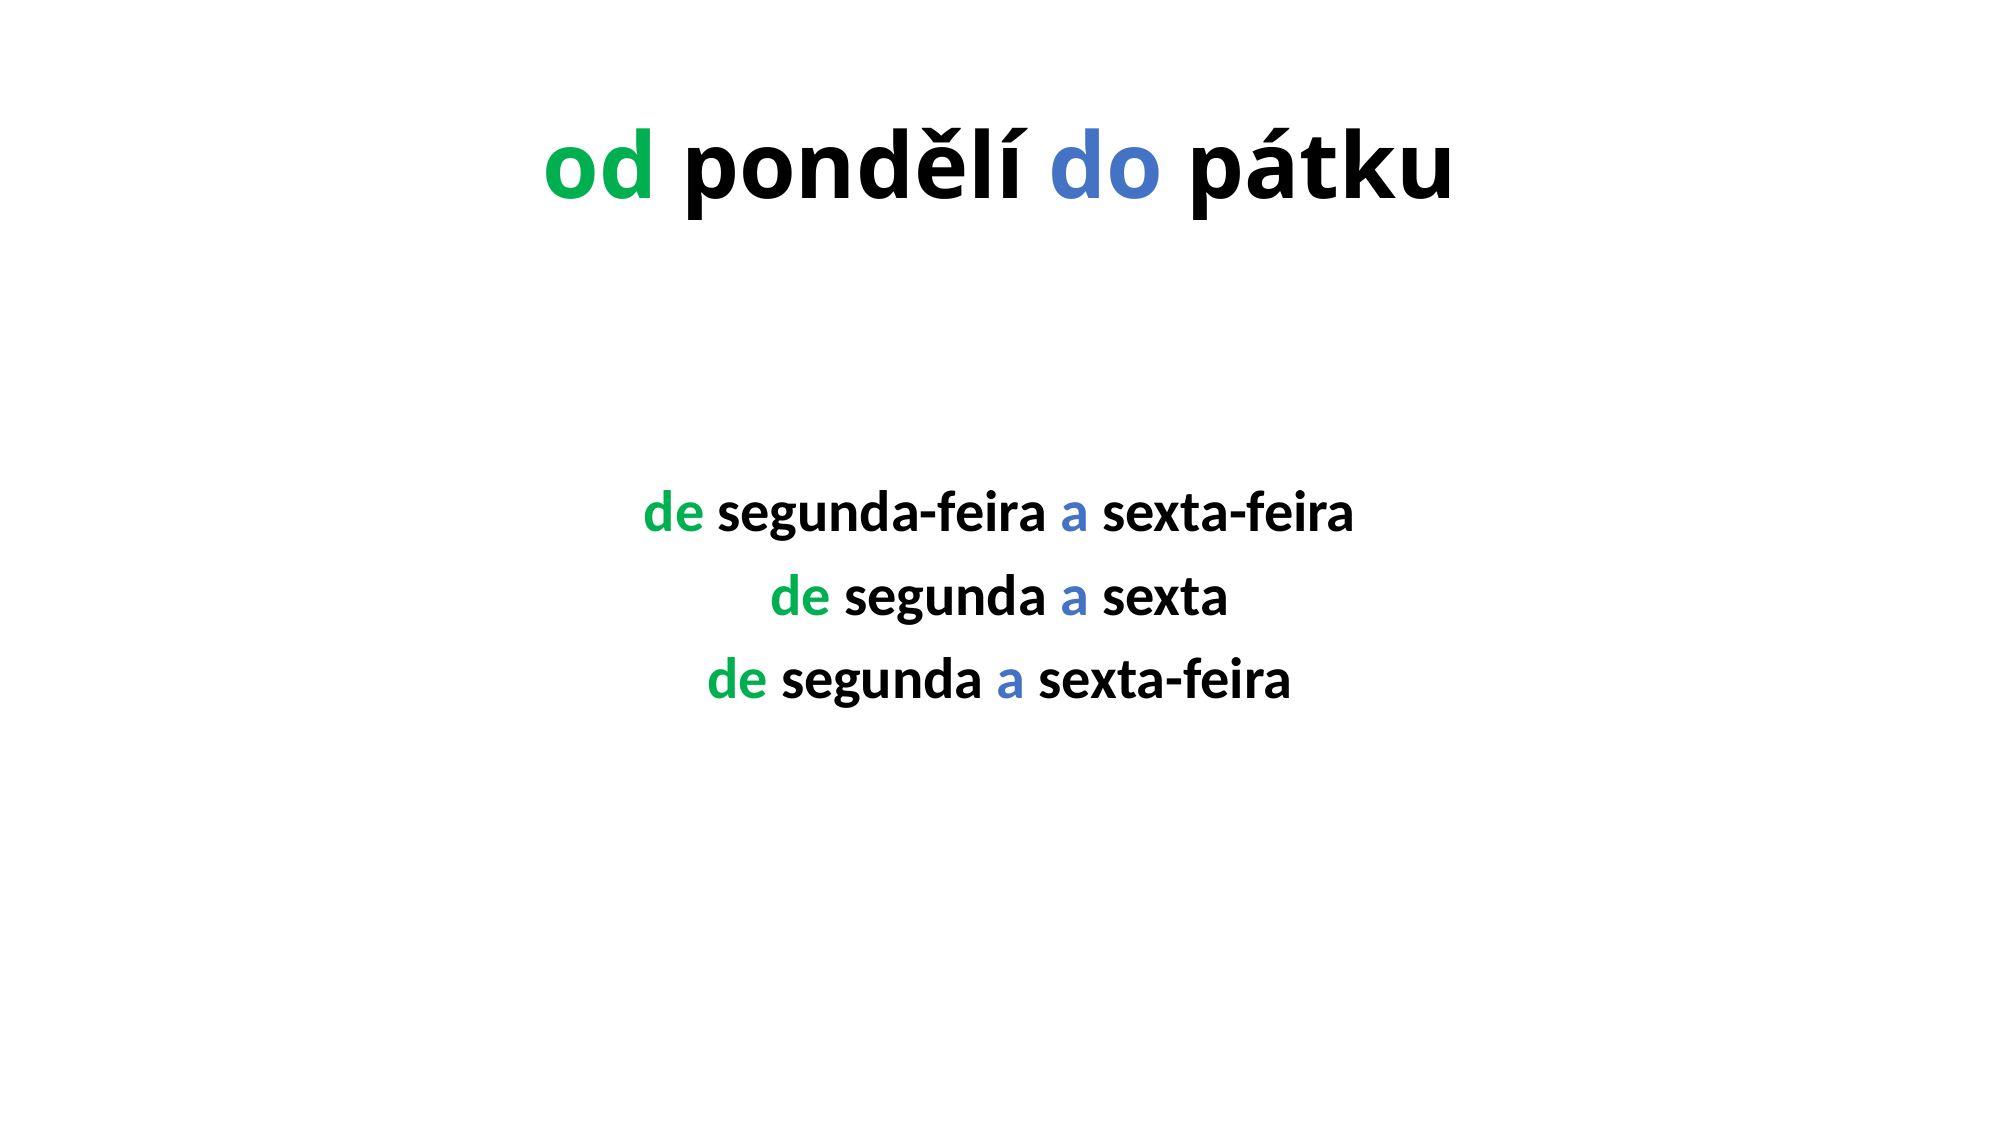

# od pondělí do pátku
de segunda-feira a sexta-feira
de segunda a sexta
de segunda a sexta-feira